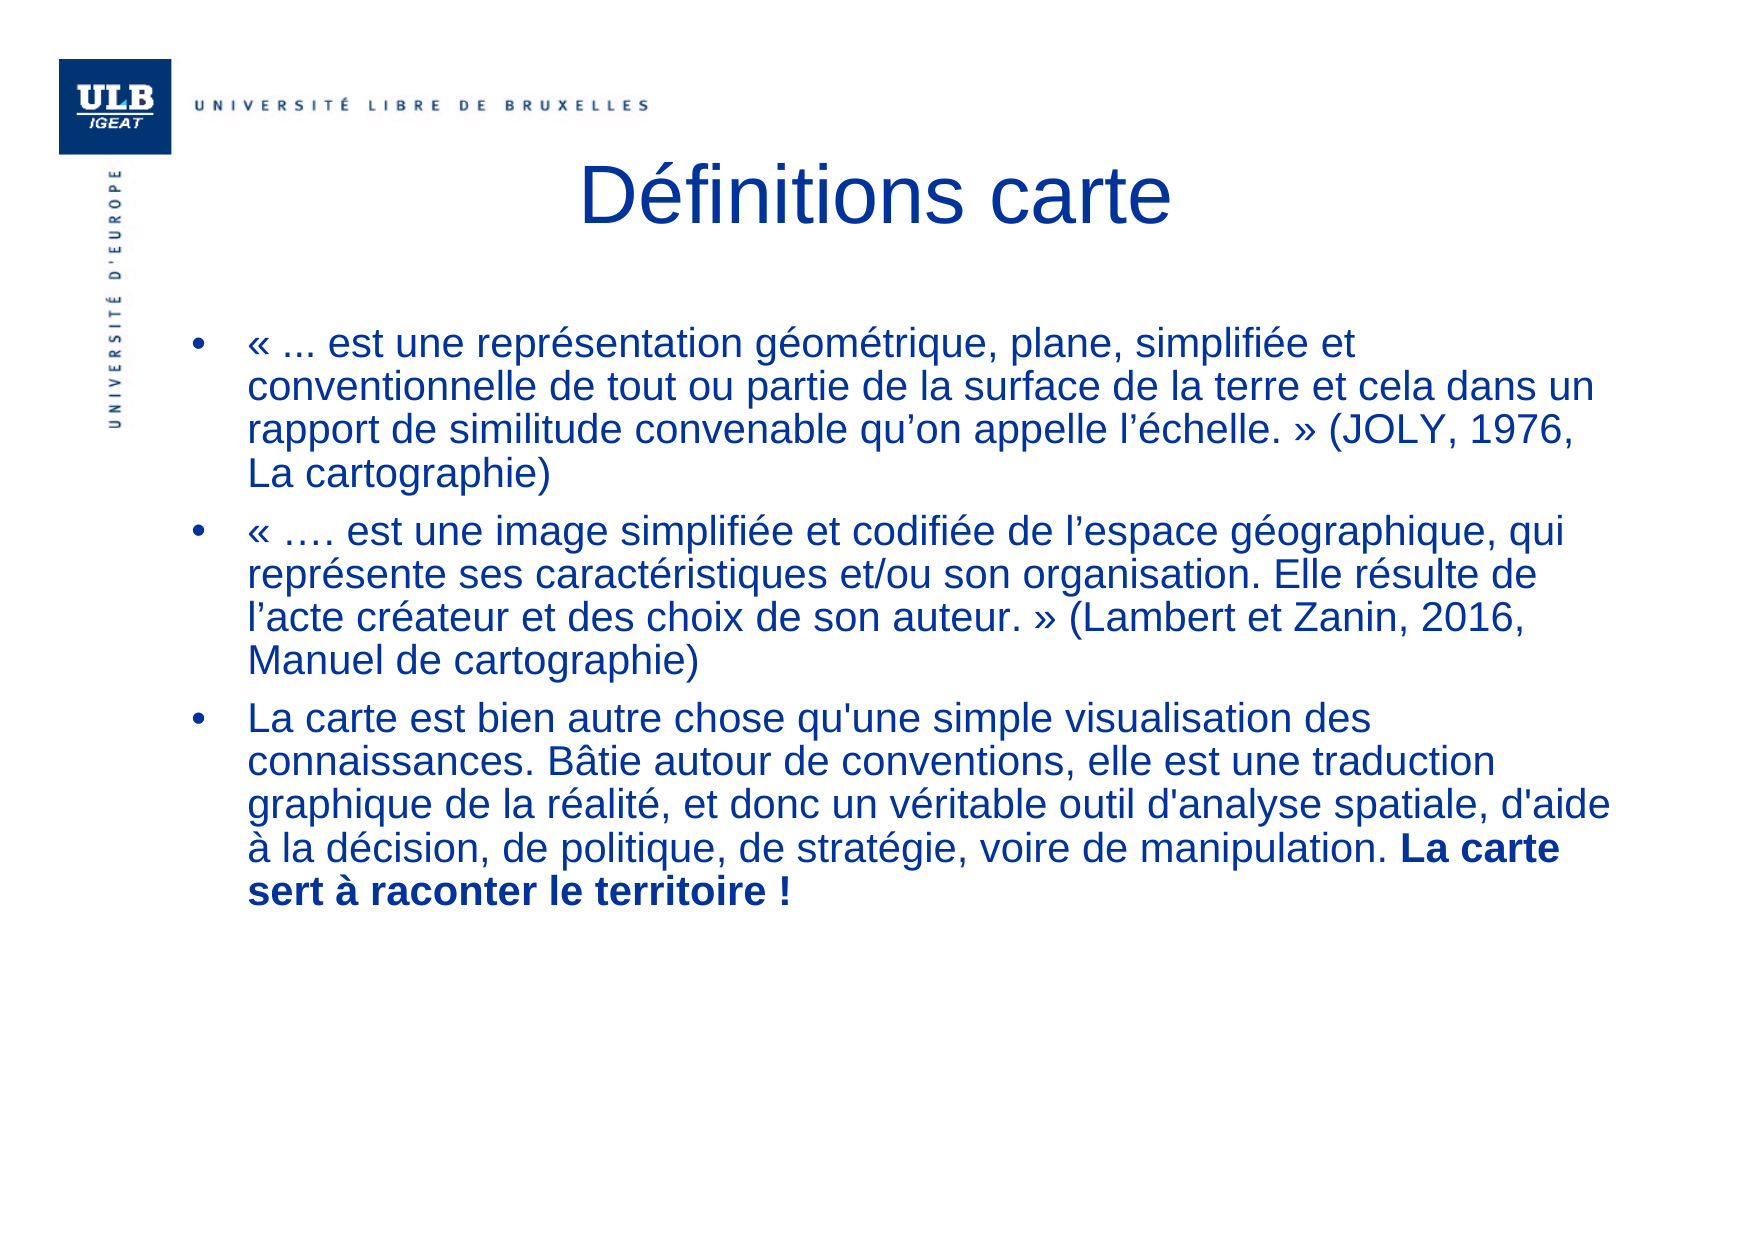

# Définitions carte
« ... est une représentation géométrique, plane, simplifiée et conventionnelle de tout ou partie de la surface de la terre et cela dans un rapport de similitude convenable qu’on appelle l’échelle. » (JOLY, 1976, La cartographie)
« …. est une image simplifiée et codifiée de l’espace géographique, qui représente ses caractéristiques et/ou son organisation. Elle résulte de l’acte créateur et des choix de son auteur. » (Lambert et Zanin, 2016, Manuel de cartographie)
La carte est bien autre chose qu'une simple visualisation des connaissances. Bâtie autour de conventions, elle est une traduction graphique de la réalité, et donc un véritable outil d'analyse spatiale, d'aide à la décision, de politique, de stratégie, voire de manipulation. La carte sert à raconter le territoire !